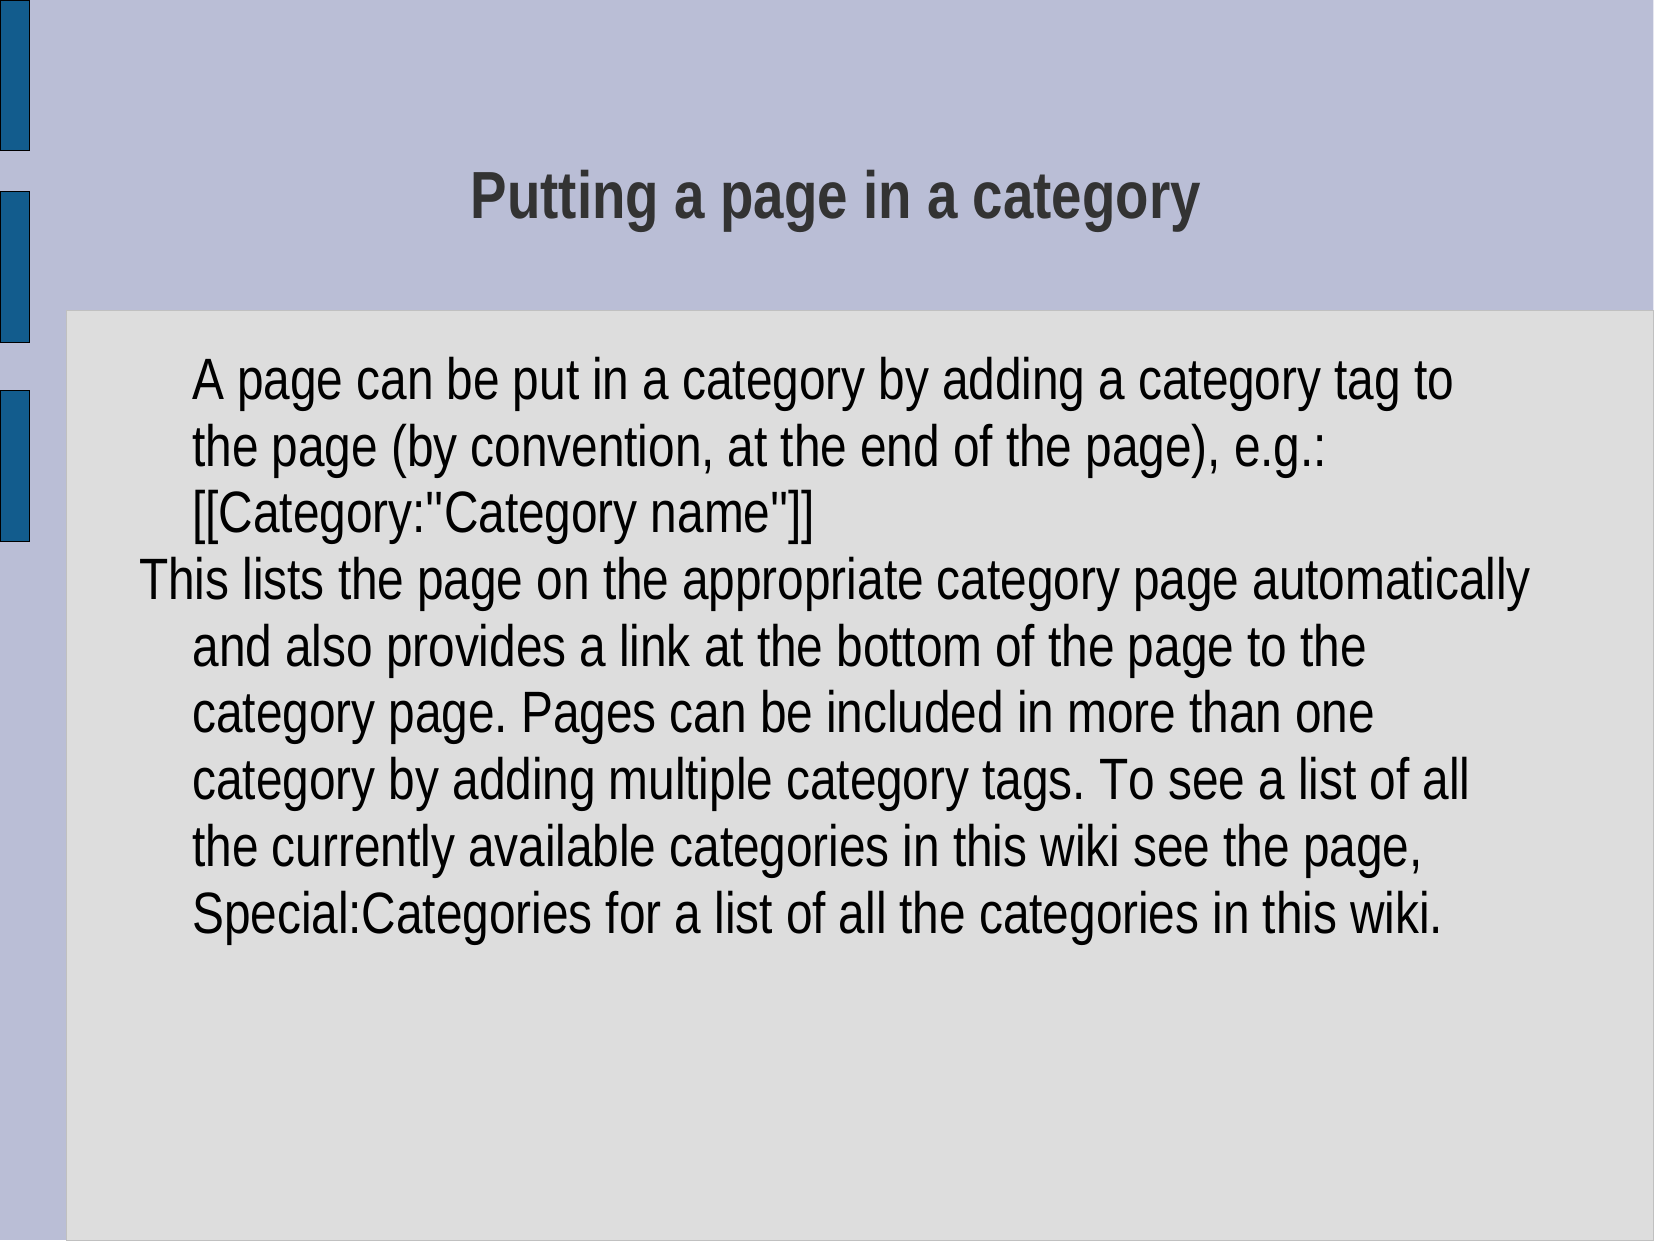

# Putting a page in a category
 A page can be put in a category by adding a category tag to the page (by convention, at the end of the page), e.g.:
 [[Category:''Category name'']]
This lists the page on the appropriate category page automatically and also provides a link at the bottom of the page to the category page. Pages can be included in more than one category by adding multiple category tags. To see a list of all the currently available categories in this wiki see the page, Special:Categories for a list of all the categories in this wiki.